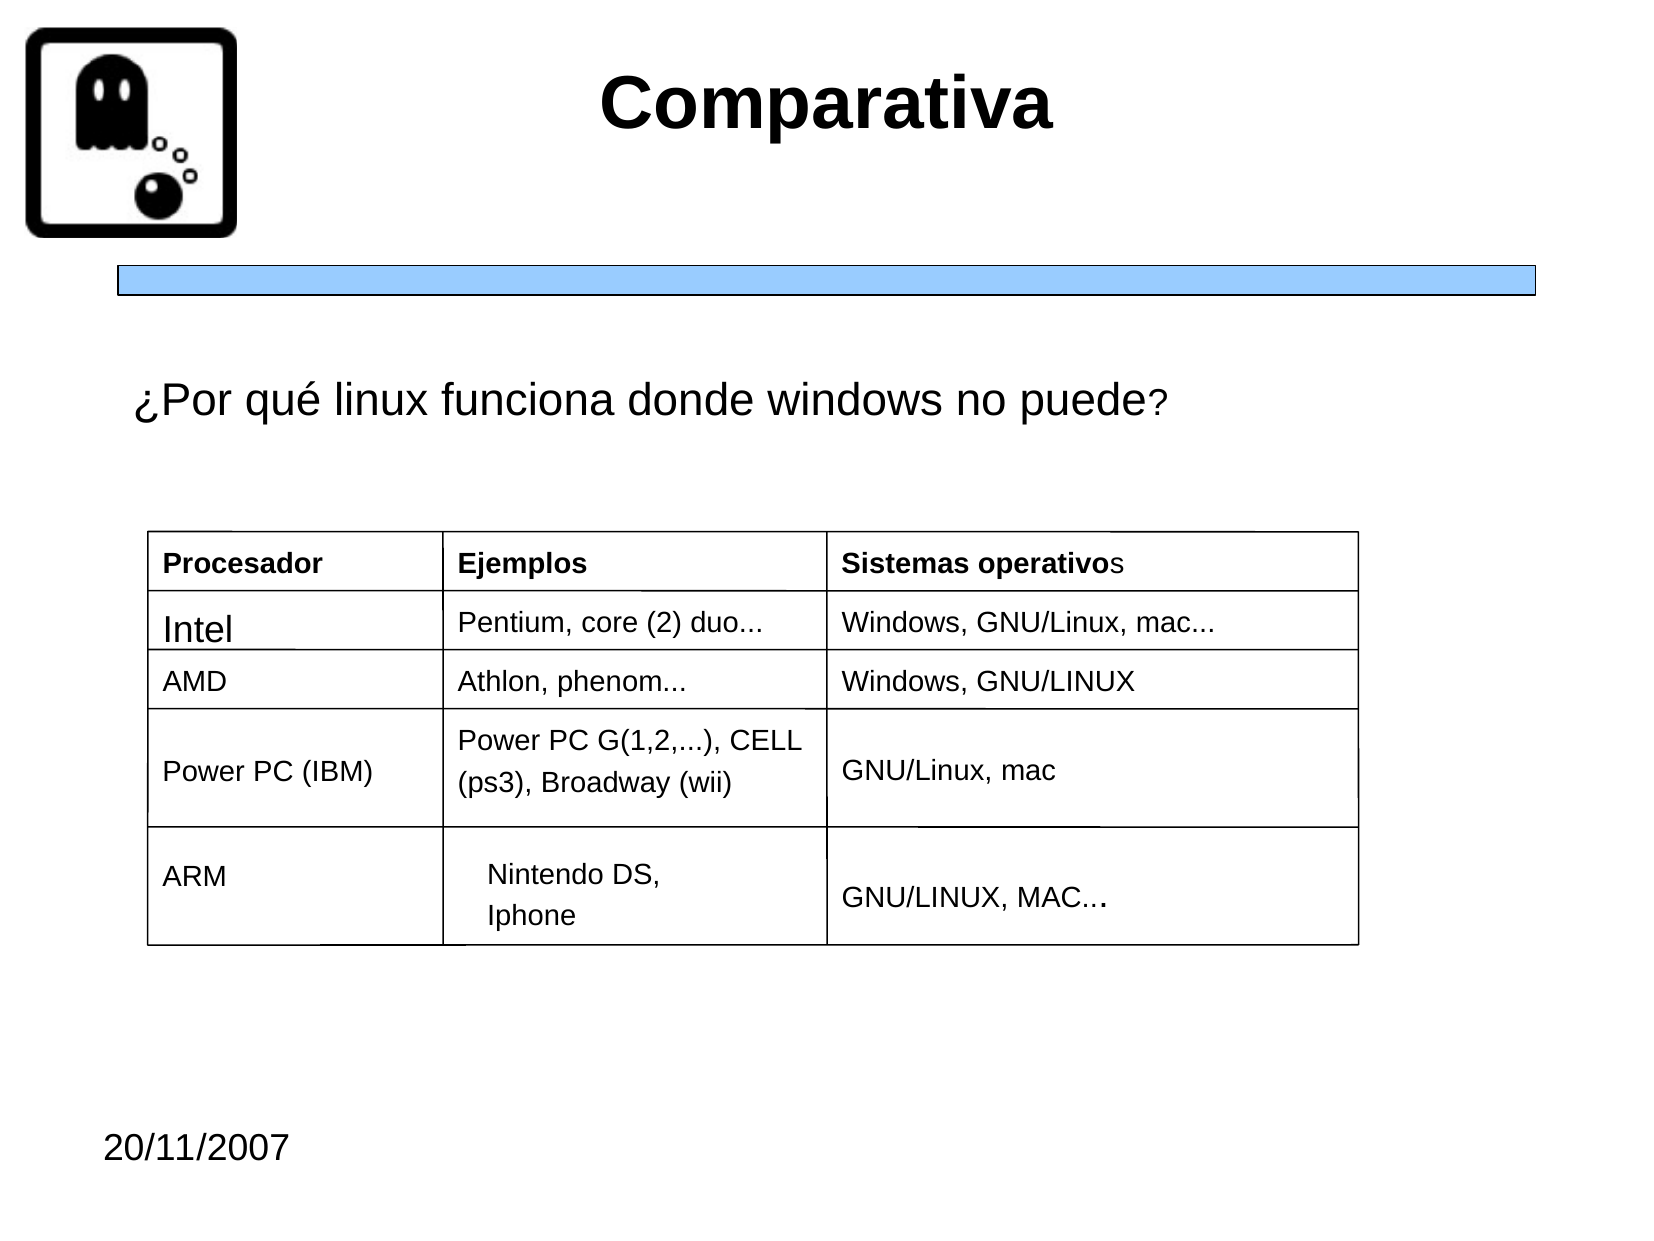

Comparativa
¿Por qué linux funciona donde windows no puede?
Procesador
Ejemplos
Sistemas operativos
Intel
Pentium, core (2) duo...
Windows, GNU/Linux, mac...
AMD
Athlon, phenom...
Windows, GNU/LINUX
Power PC G(1,2,...), CELL (ps3), Broadway (wii)‏
Power PC (IBM)‏
GNU/Linux, mac
Nintendo DS, Iphone
ARM
GNU/LINUX, MAC...
20/11/2007